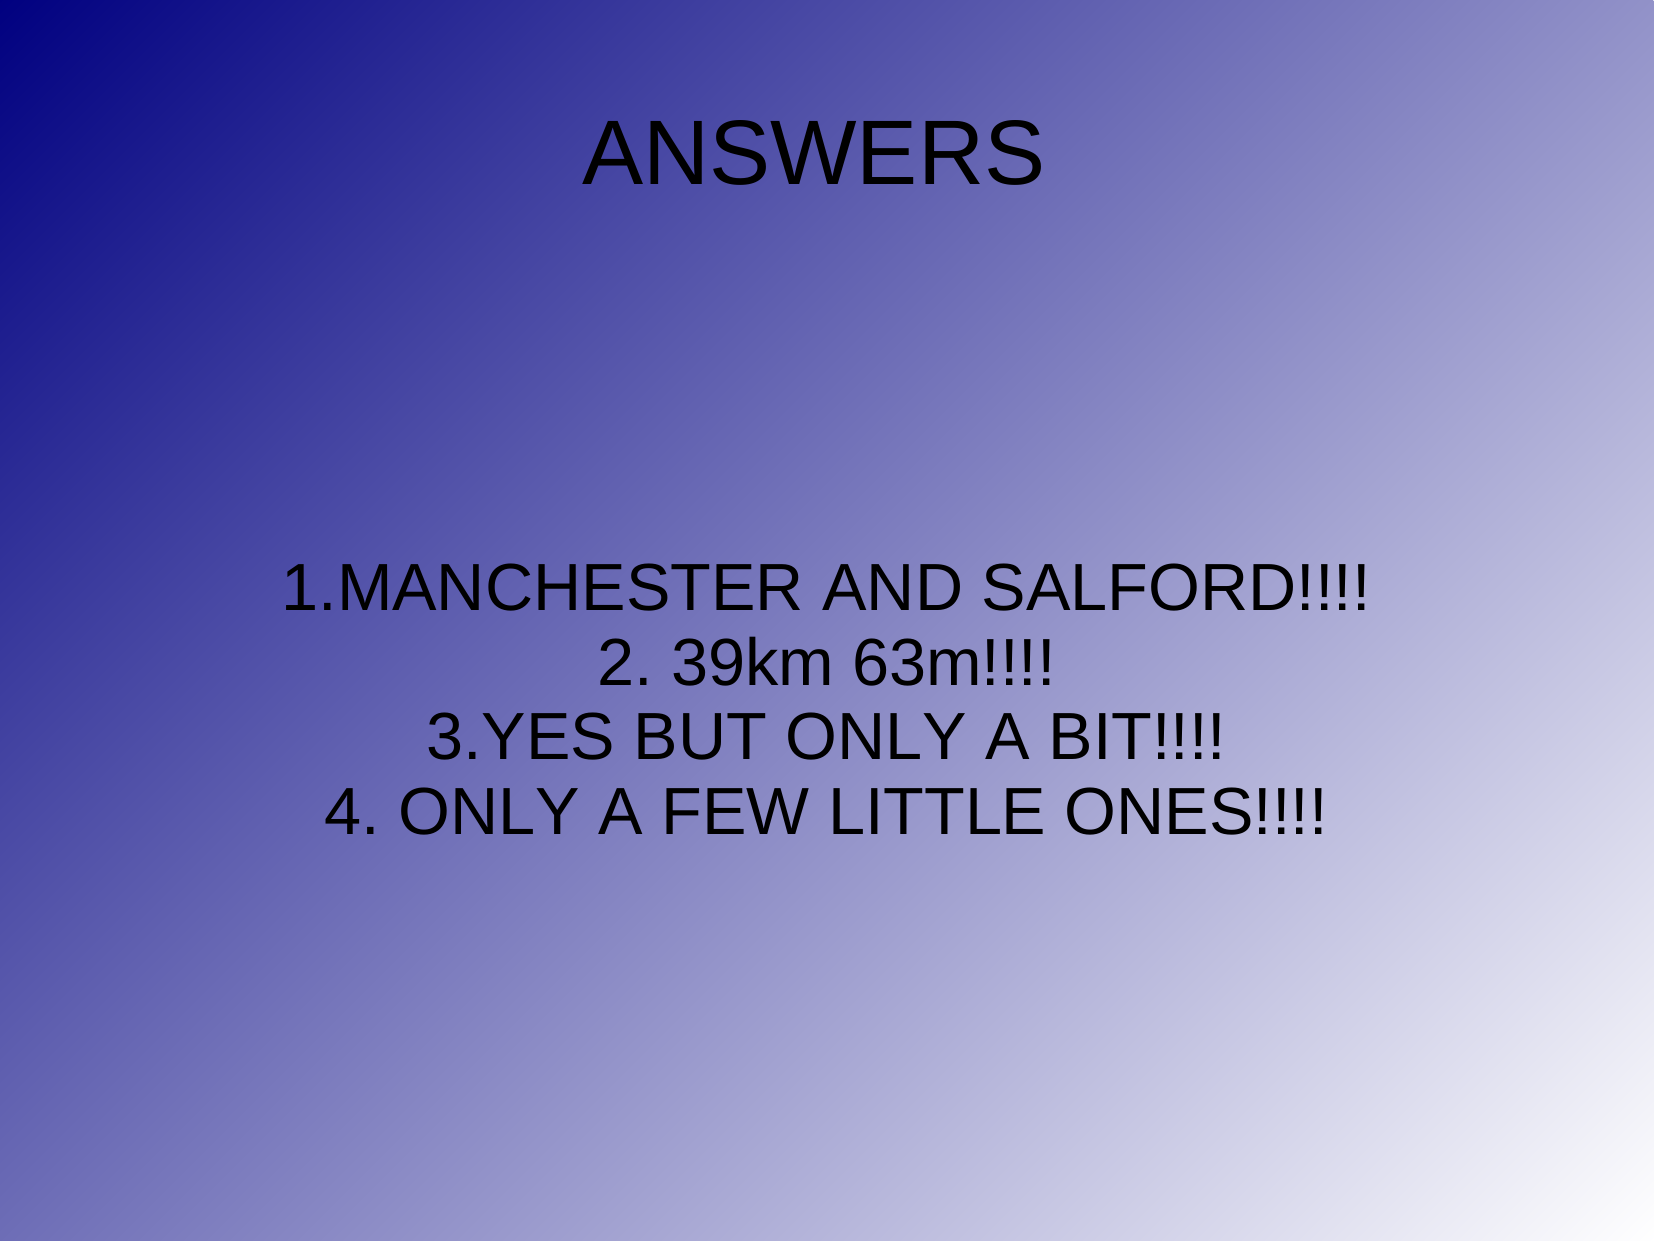

# ANSWERS
1.MANCHESTER AND SALFORD!!!!
2. 39km 63m!!!!
3.YES BUT ONLY A BIT!!!!
4. ONLY A FEW LITTLE ONES!!!!